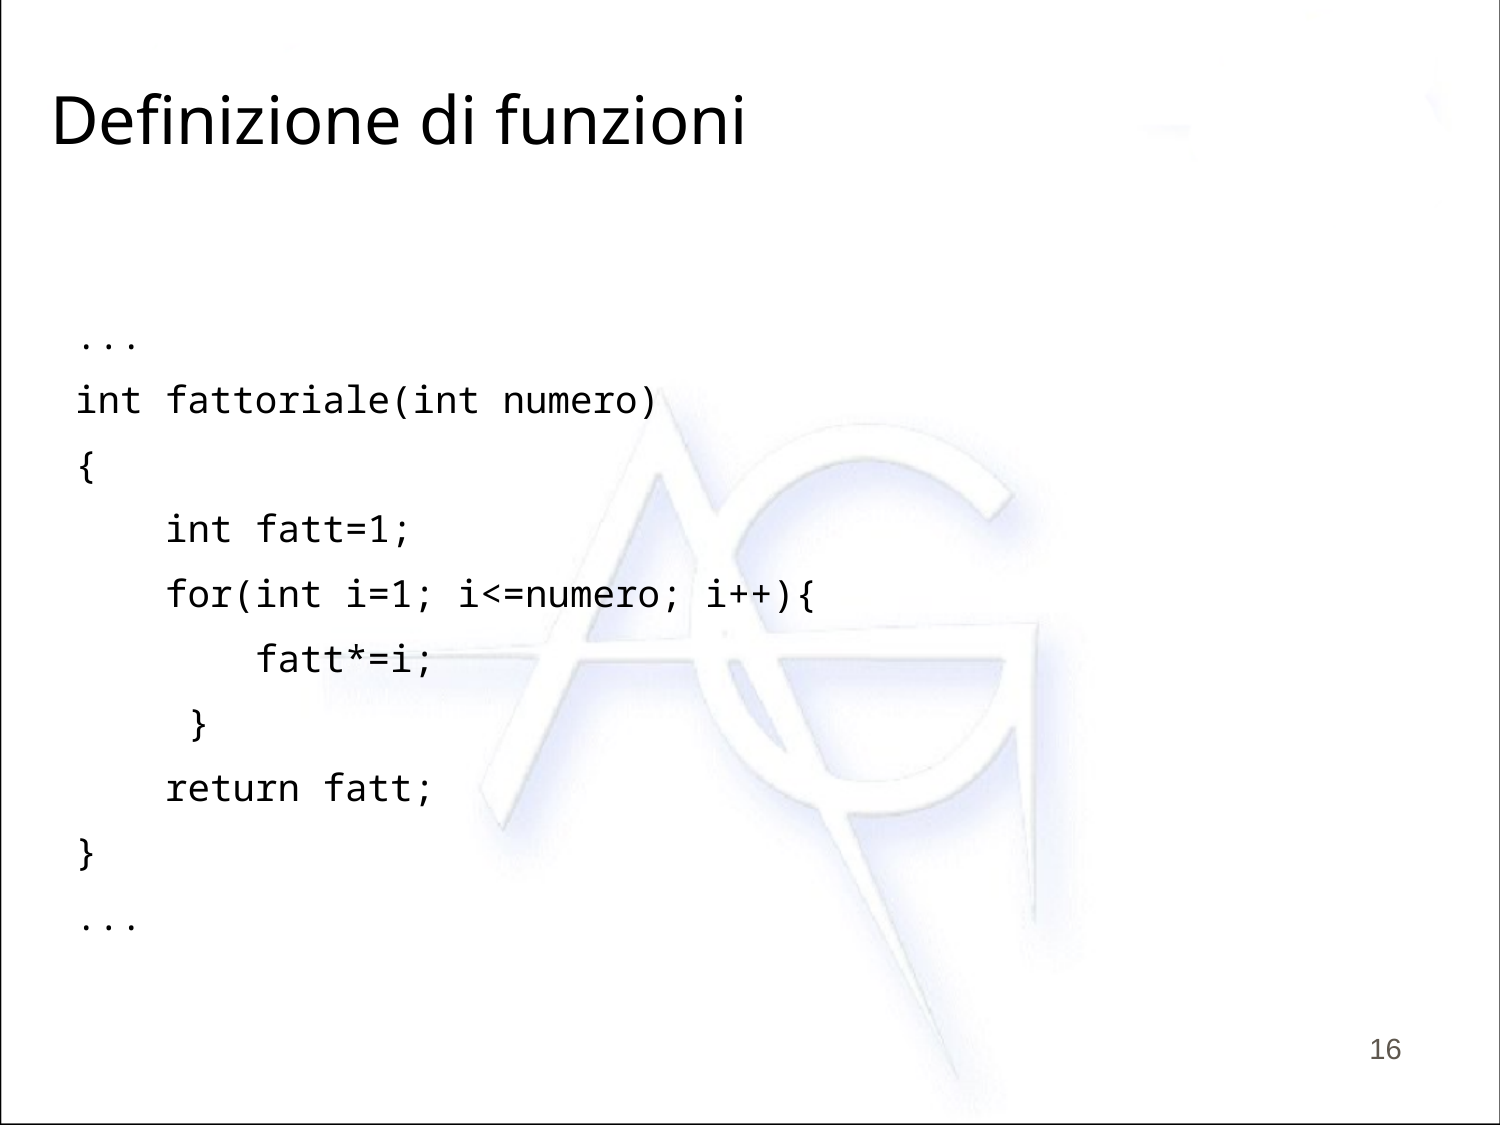

# Definizione di funzioni
...
int fattoriale(int numero)
{
 int fatt=1;
 for(int i=1; i<=numero; i++){
 fatt*=i;
 }
 return fatt;
}
...
16